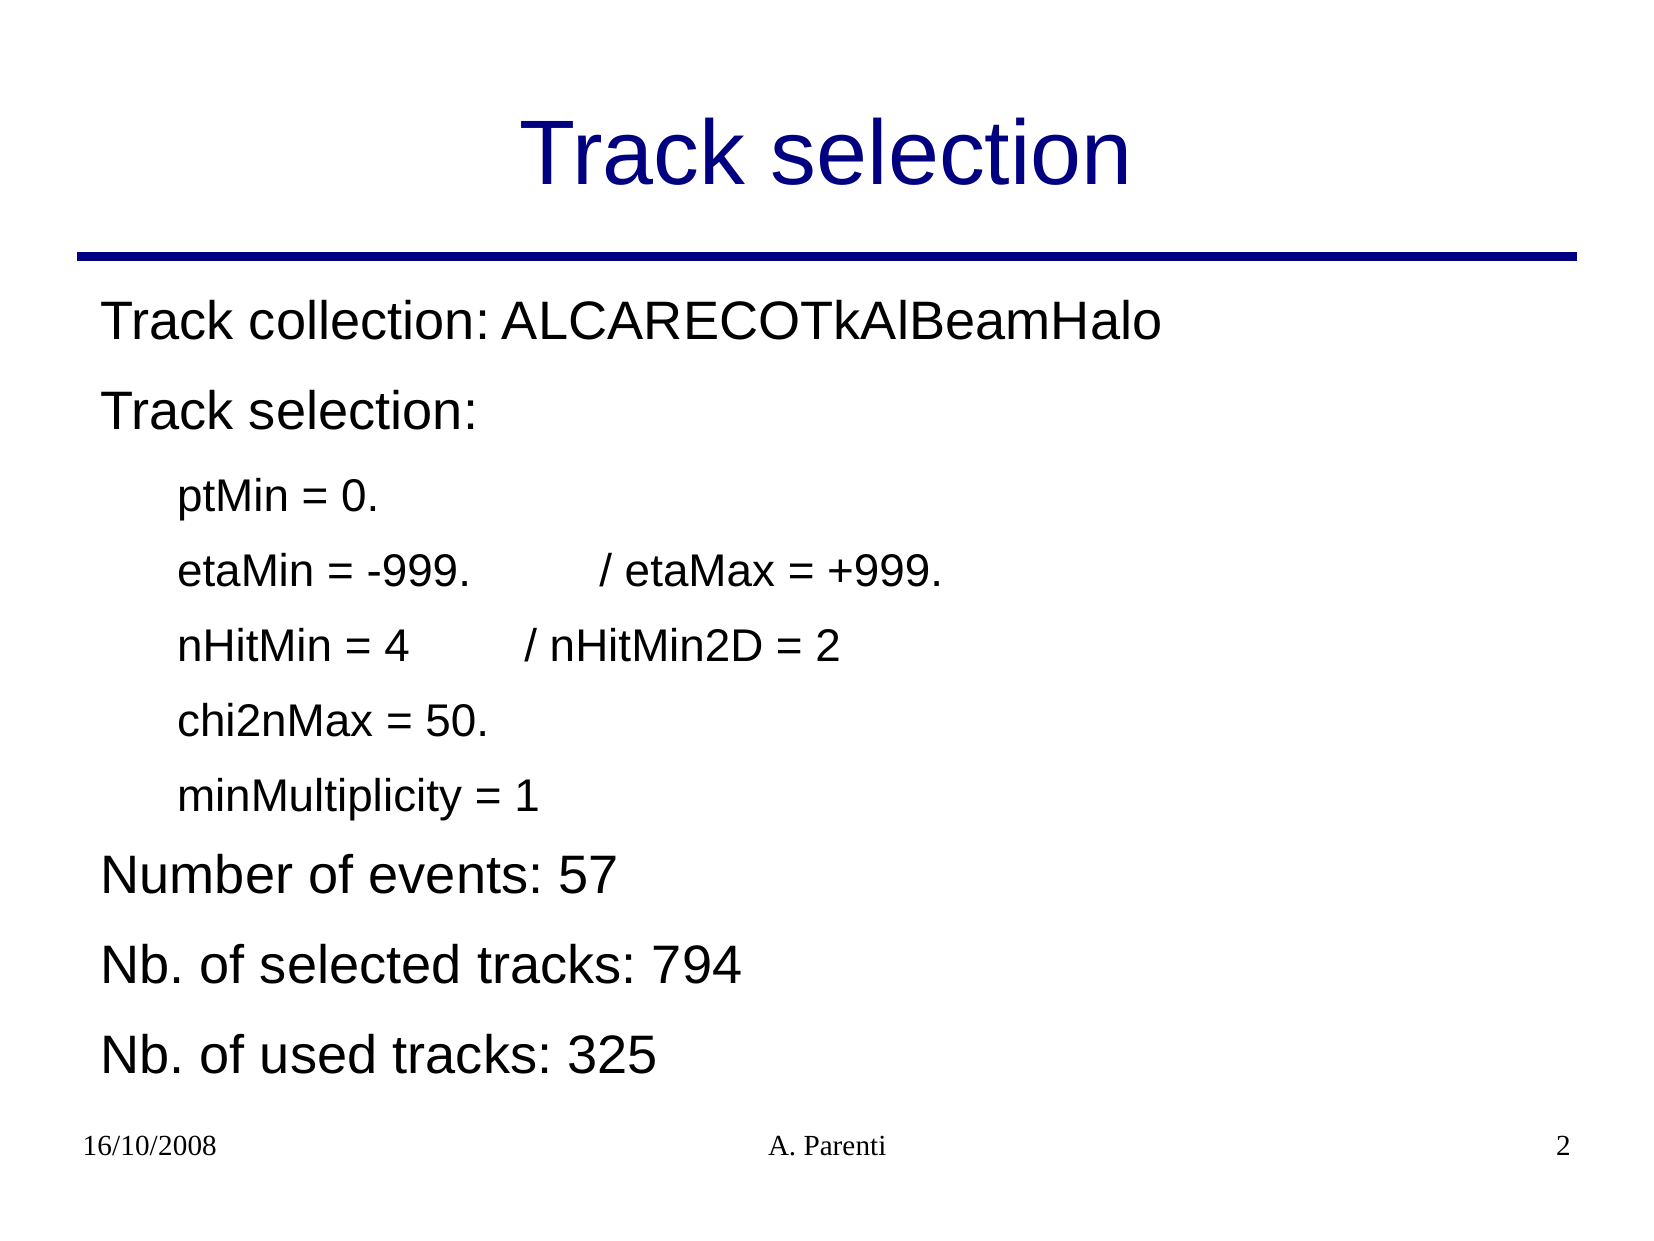

# Track selection
Track collection: ALCARECOTkAlBeamHalo
Track selection:
ptMin = 0.
etaMin = -999.		/ etaMax = +999.
nHitMin = 4		/ nHitMin2D = 2
chi2nMax = 50.
minMultiplicity = 1
Number of events: 57
Nb. of selected tracks: 794
Nb. of used tracks: 325
2